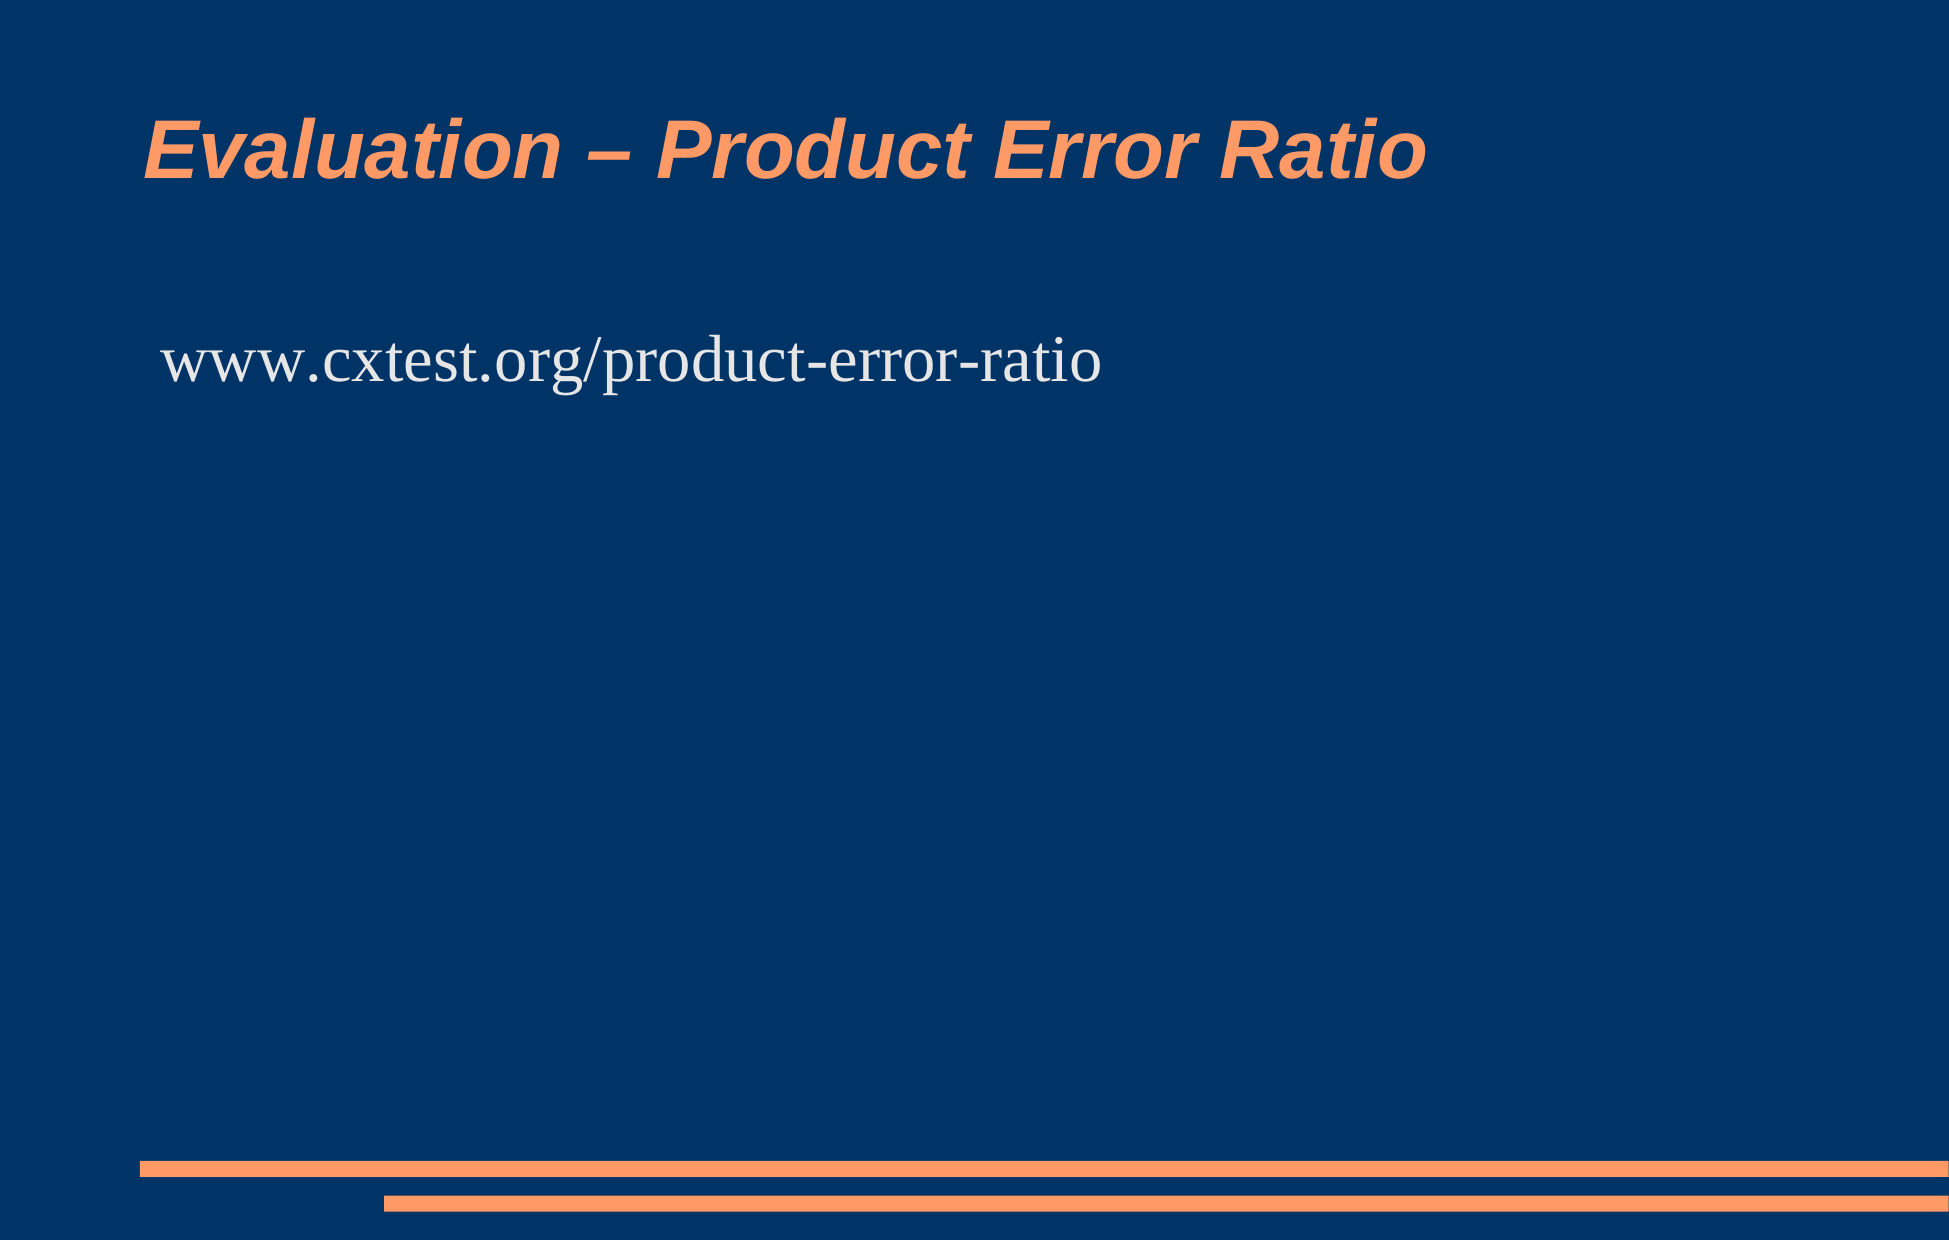

# Evaluation – Product Error Ratio
www.cxtest.org/product-error-ratio